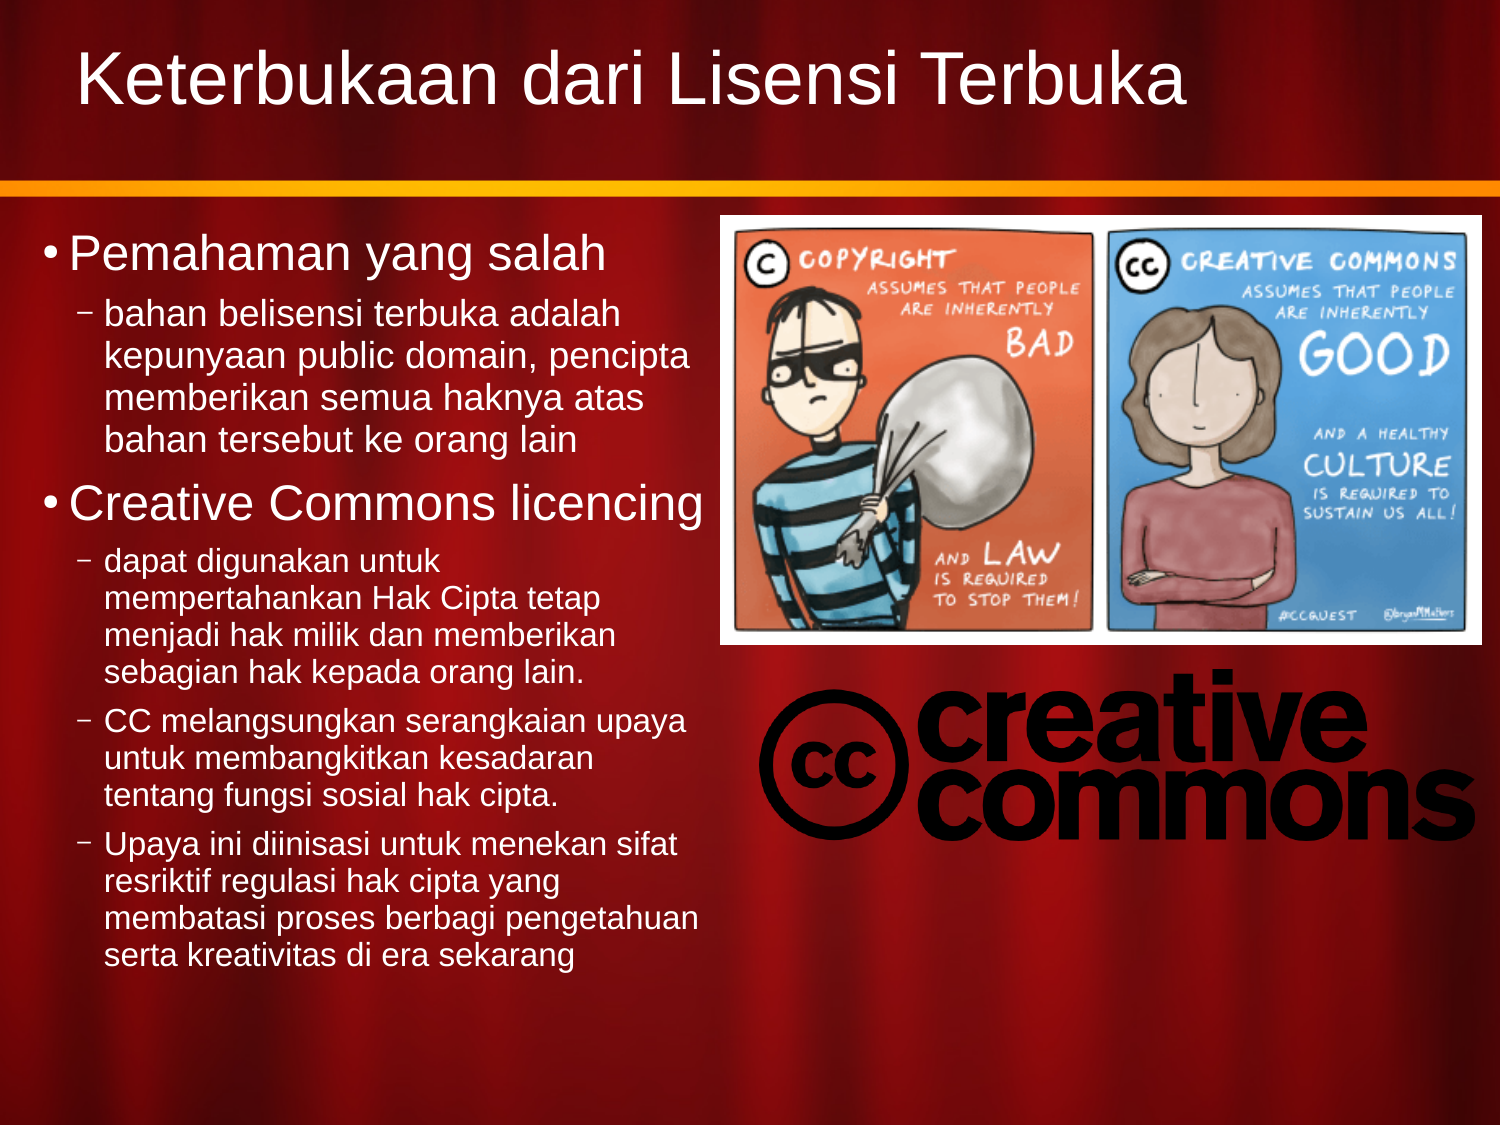

# Keterbukaan dari Lisensi Terbuka
Pemahaman yang salah
bahan belisensi terbuka adalah kepunyaan public domain, pencipta memberikan semua haknya atas bahan tersebut ke orang lain
Creative Commons licencing
dapat digunakan untuk mempertahankan Hak Cipta tetap menjadi hak milik dan memberikan sebagian hak kepada orang lain.
CC melangsungkan serangkaian upaya untuk membangkitkan kesadaran tentang fungsi sosial hak cipta.
Upaya ini diinisasi untuk menekan sifat resriktif regulasi hak cipta yang membatasi proses berbagi pengetahuan serta kreativitas di era sekarang